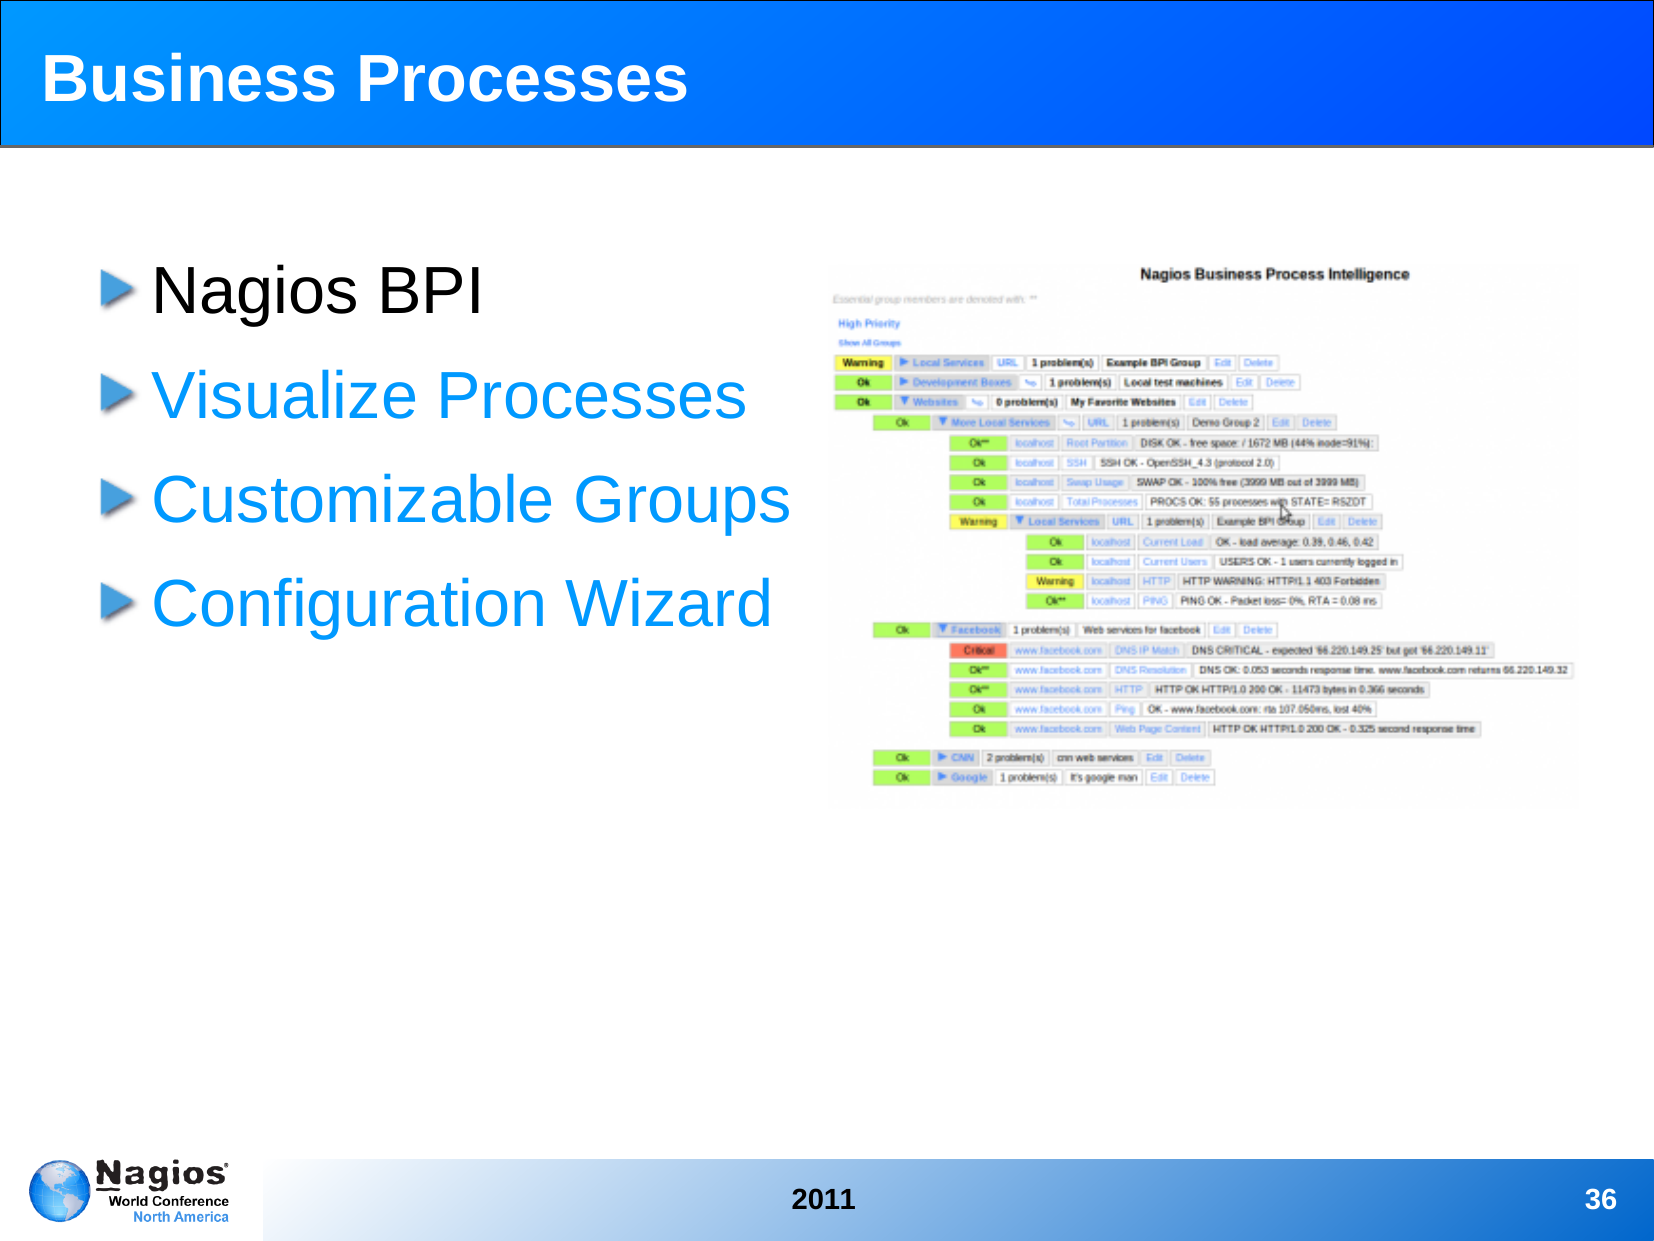

# Business Processes
Nagios BPI
Visualize Processes
Customizable Groups
Configuration Wizard
2011
36